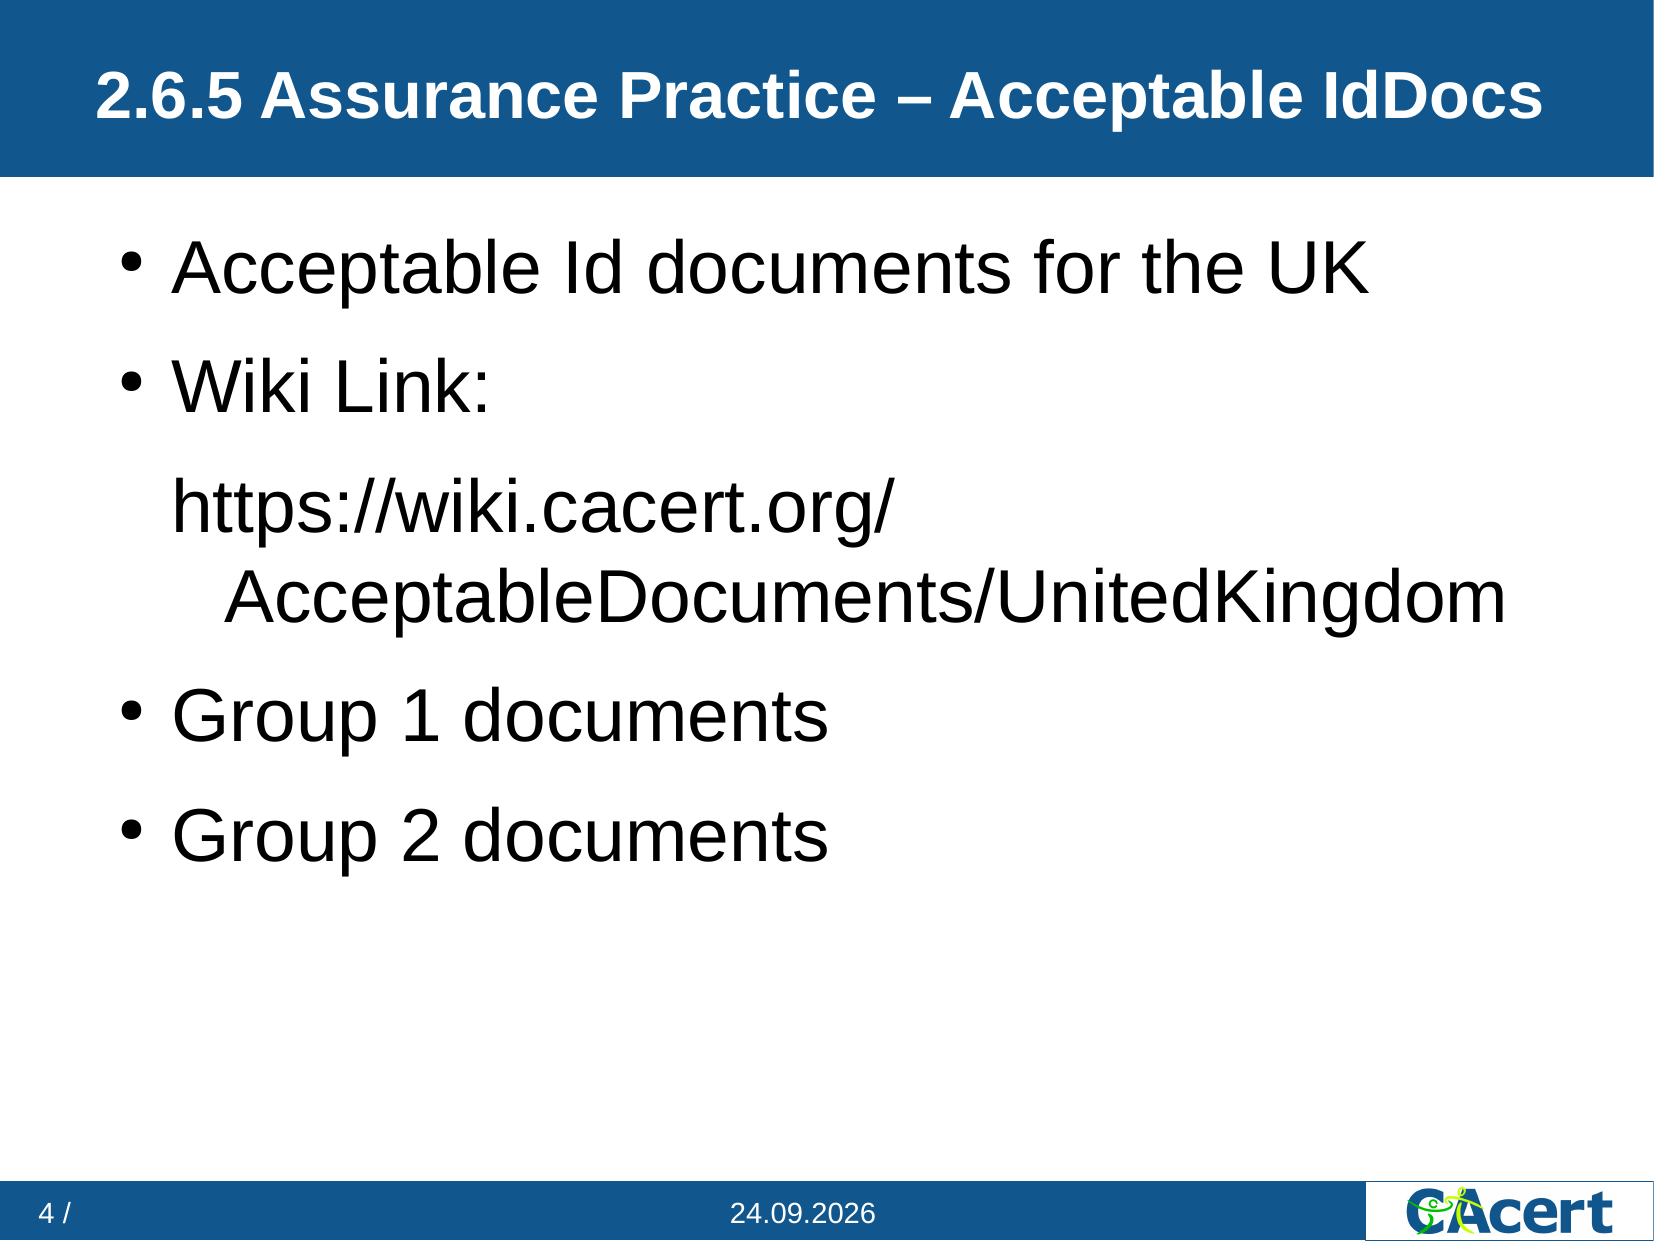

# 2.6.5 Assurance Practice – Acceptable IdDocs
Acceptable Id documents for the UK
Wiki Link:
https://wiki.cacert.org/ AcceptableDocuments/UnitedKingdom
Group 1 documents
Group 2 documents